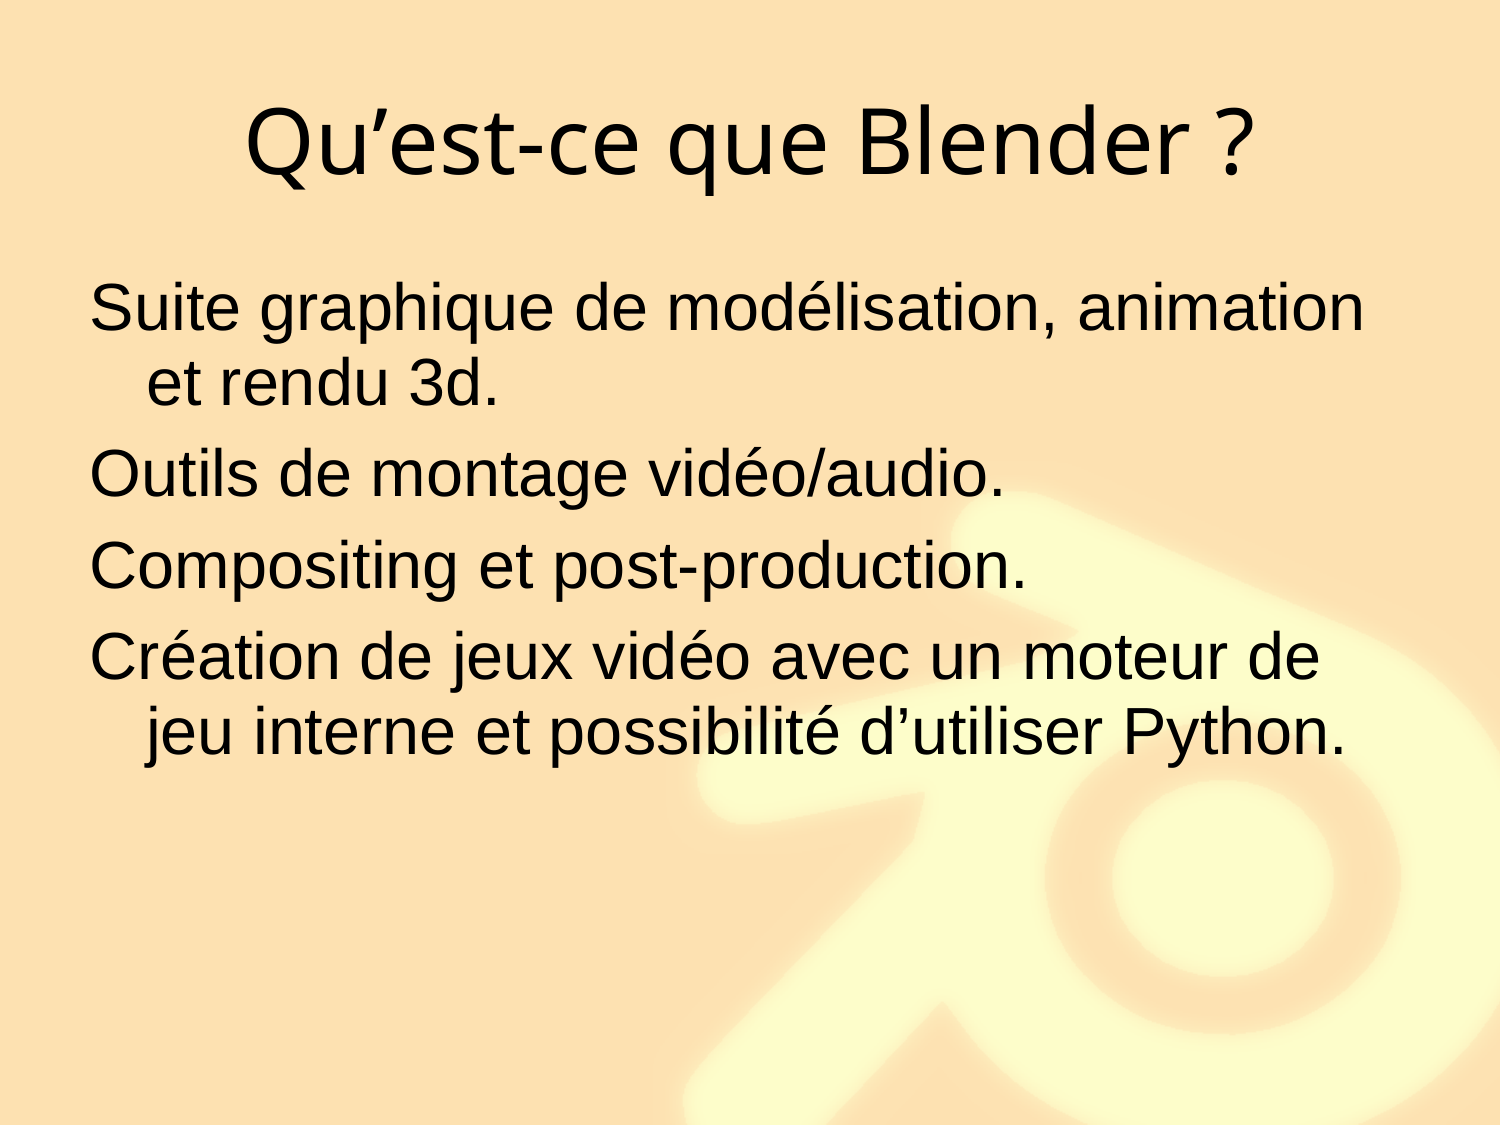

# Qu’est-ce que Blender ?
Suite graphique de modélisation, animation et rendu 3d.
Outils de montage vidéo/audio.
Compositing et post-production.
Création de jeux vidéo avec un moteur de jeu interne et possibilité d’utiliser Python.